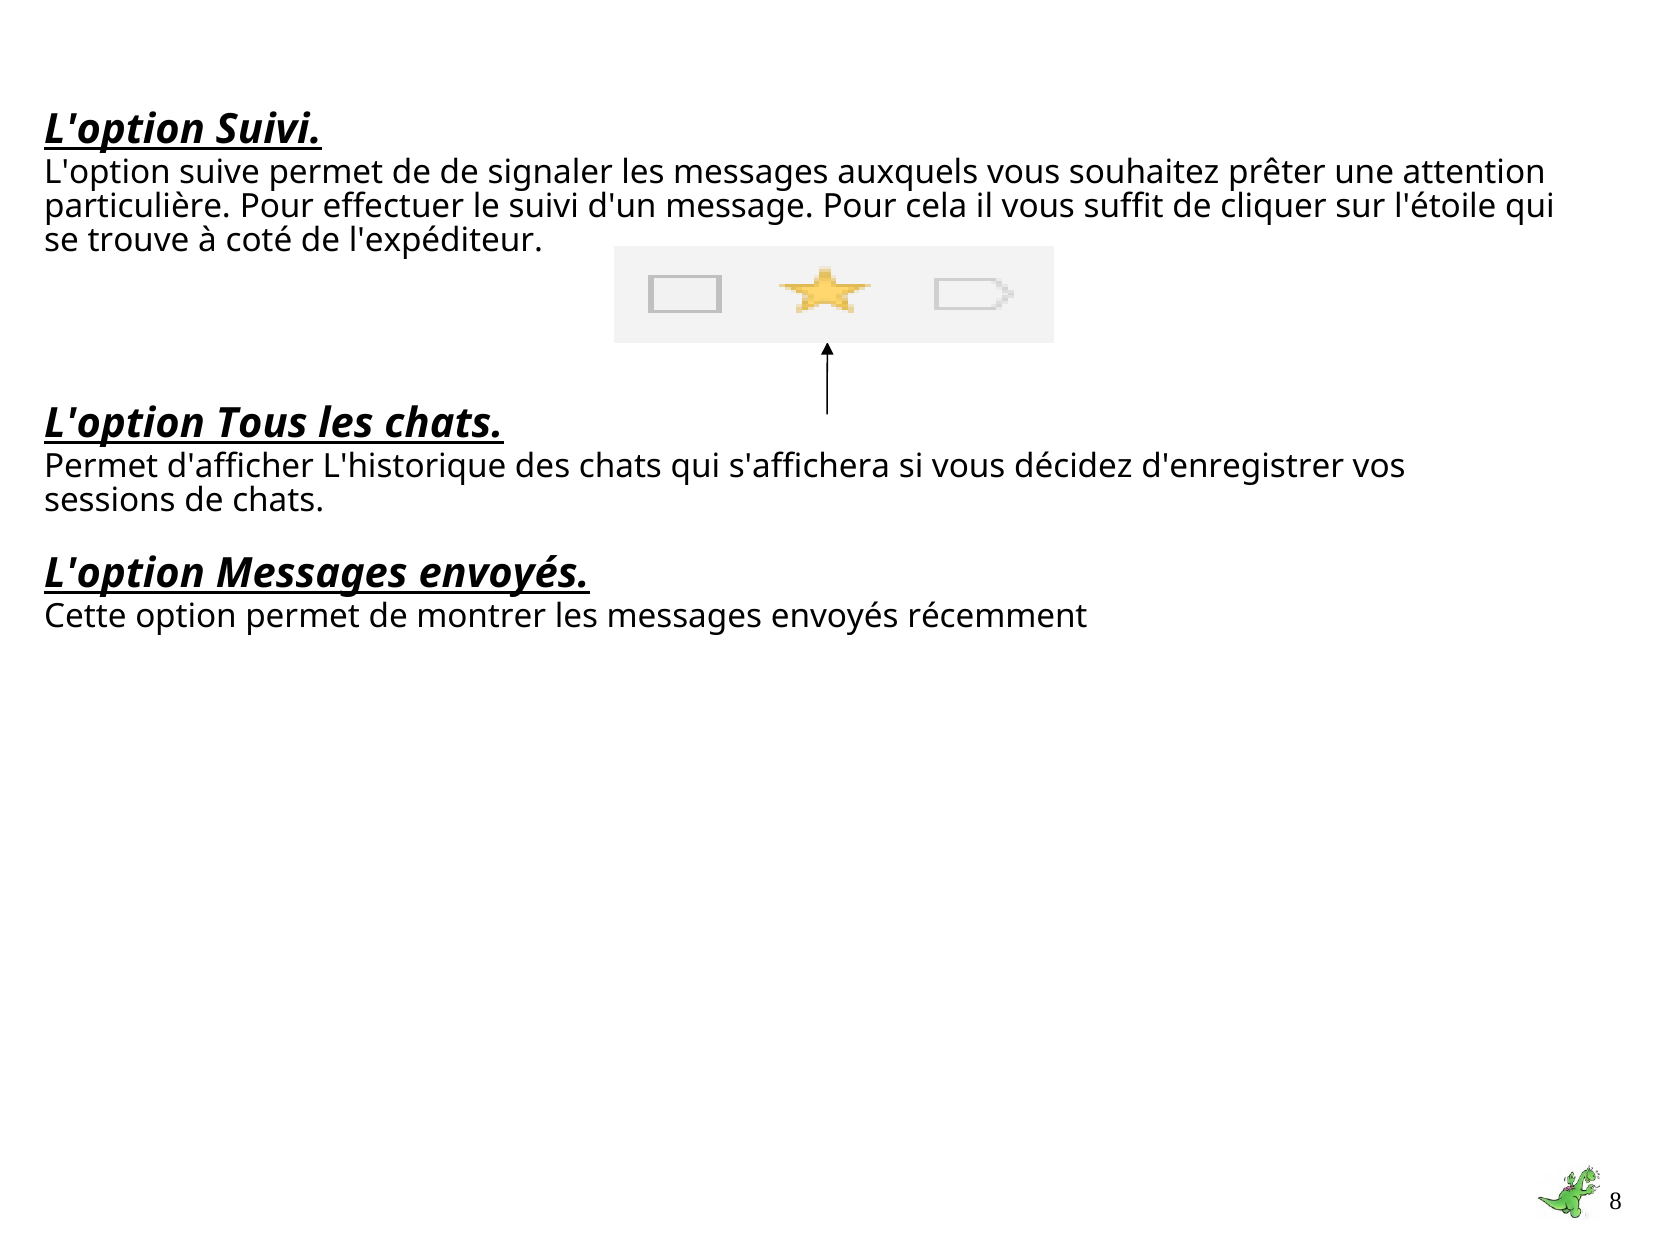

L'option Suivi.
L'option suive permet de de signaler les messages auxquels vous souhaitez prêter une attention
particulière. Pour effectuer le suivi d'un message. Pour cela il vous suffit de cliquer sur l'étoile qui
se trouve à coté de l'expéditeur.
L'option Tous les chats.
Permet d'afficher L'historique des chats qui s'affichera si vous décidez d'enregistrer vos
sessions de chats.
L'option Messages envoyés.
Cette option permet de montrer les messages envoyés récemment
8